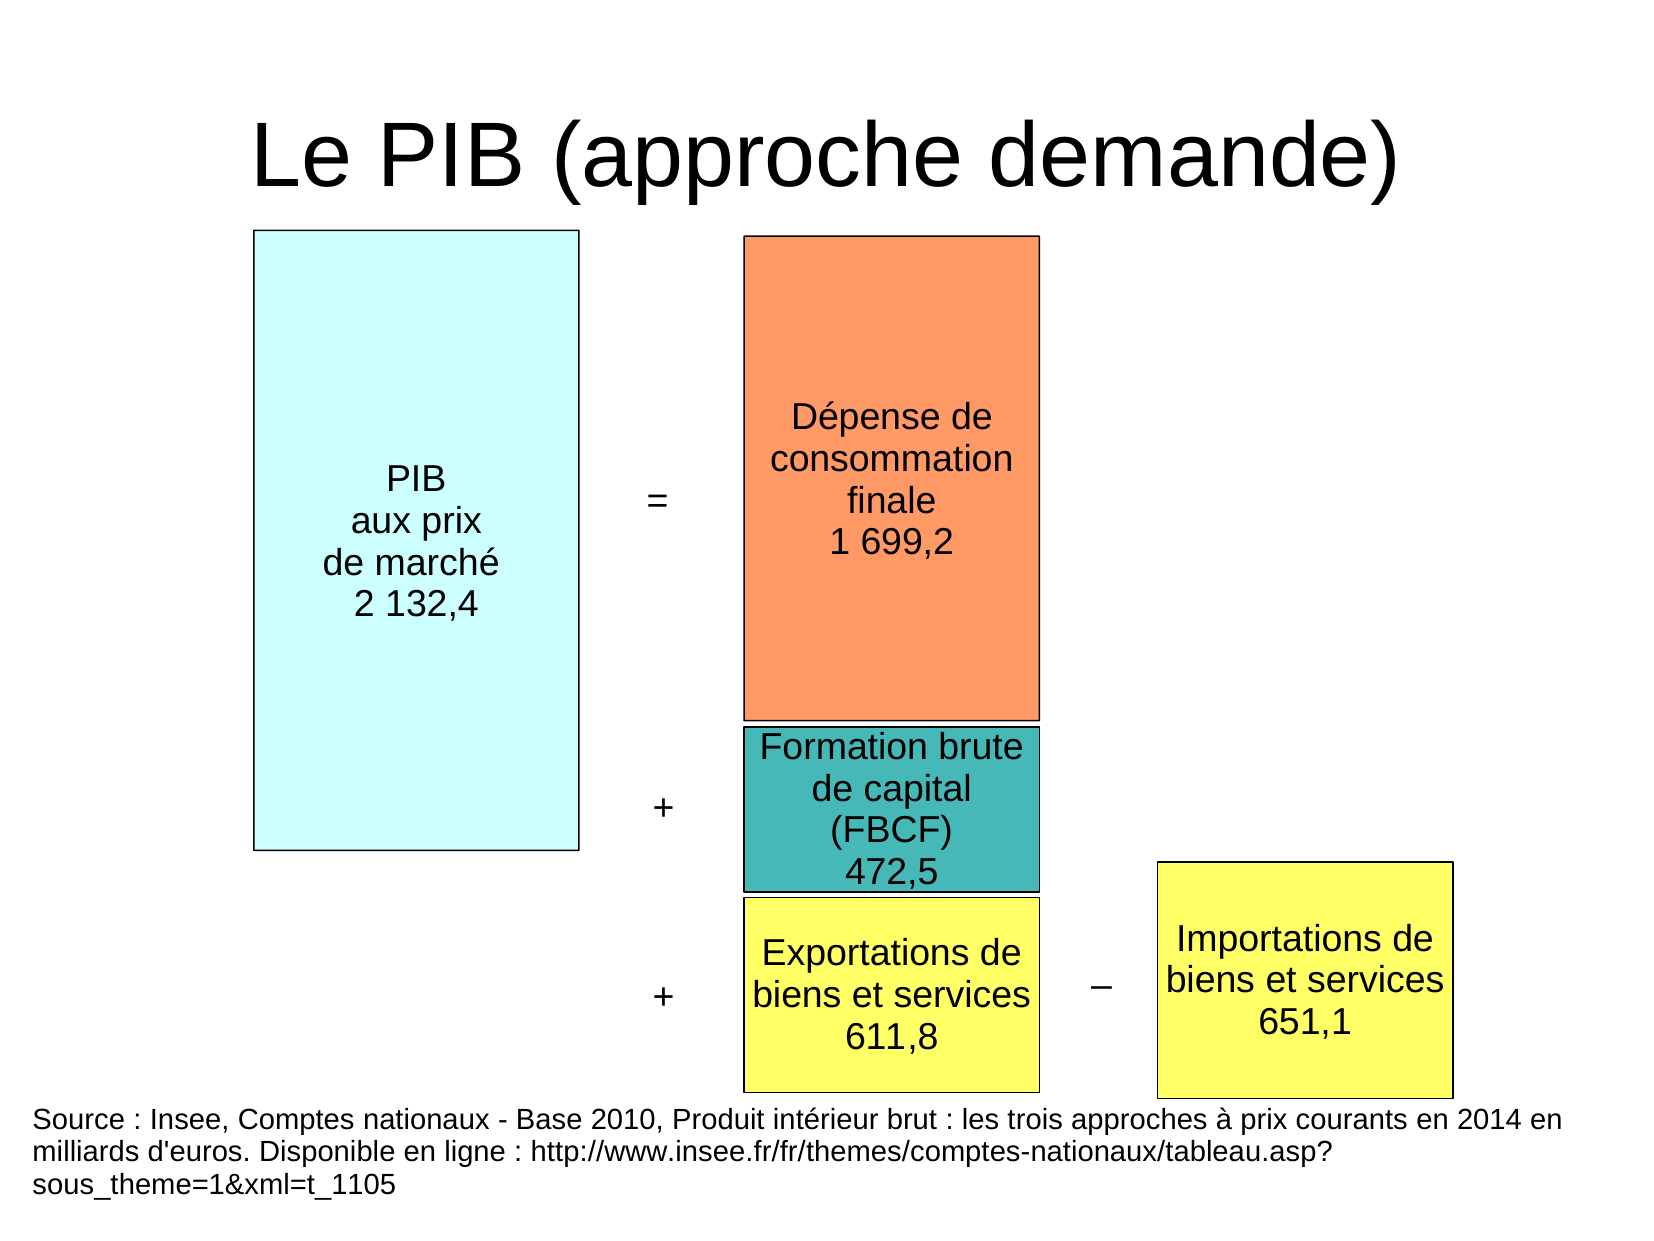

# Le PIB (approche demande)
PIB
aux prix
de marché
2 132,4
Dépense de consommation finale
1 699,2
=
Formation brute
de capital
(FBCF)
472,5
+
Importations de
biens et services
651,1
Exportations de
biens et services
611,8
–
+
Source : Insee, Comptes nationaux - Base 2010, Produit intérieur brut : les trois approches à prix courants en 2014 en milliards d'euros. Disponible en ligne : http://www.insee.fr/fr/themes/comptes-nationaux/tableau.asp?sous_theme=1&xml=t_1105